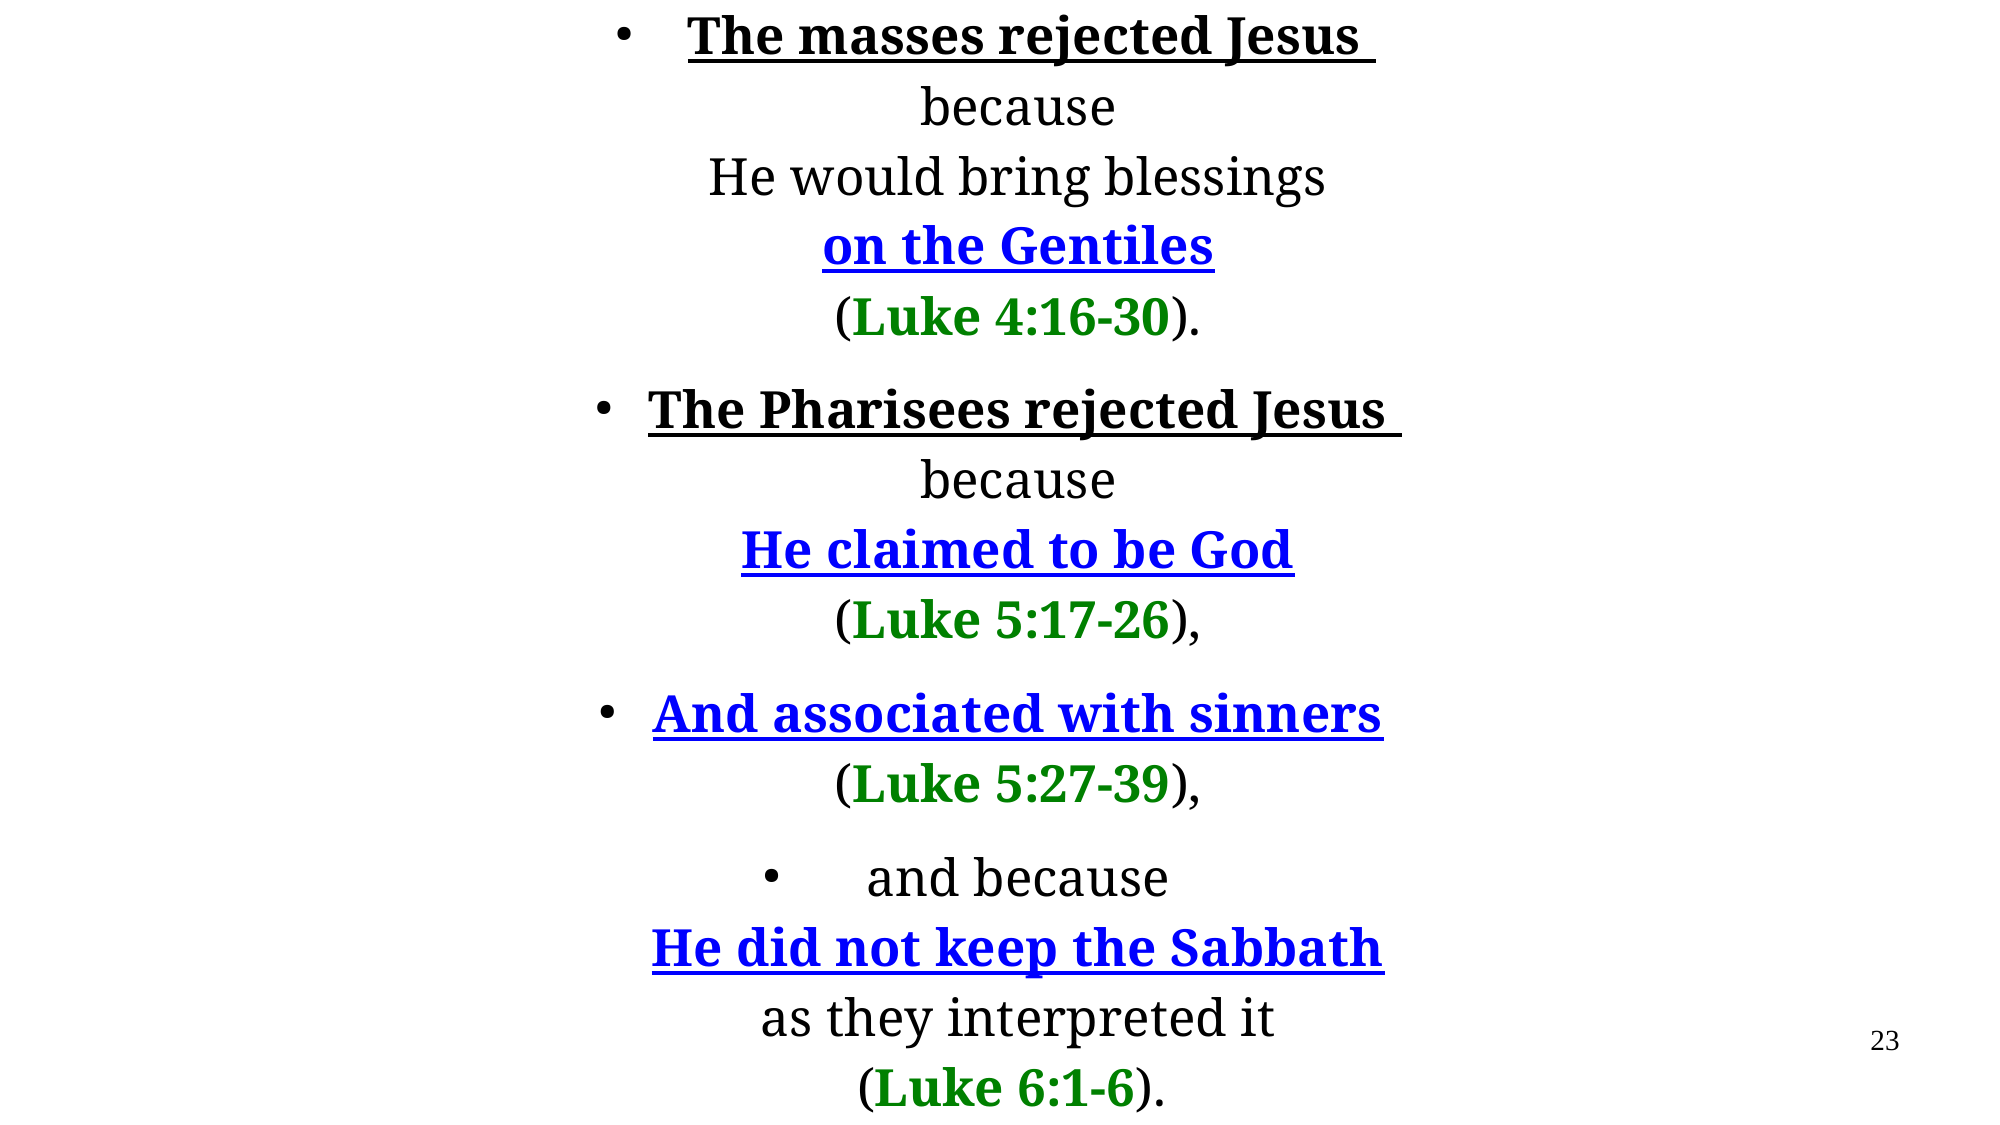

# The masses rejected Jesus because He would bring blessings on the Gentiles (Luke 4:16-30).
The Pharisees rejected Jesus
because
He claimed to be God
(Luke 5:17-26),
And associated with sinners
(Luke 5:27-39),
and because
He did not keep the Sabbath
as they interpreted it
(Luke 6:1-6).
23